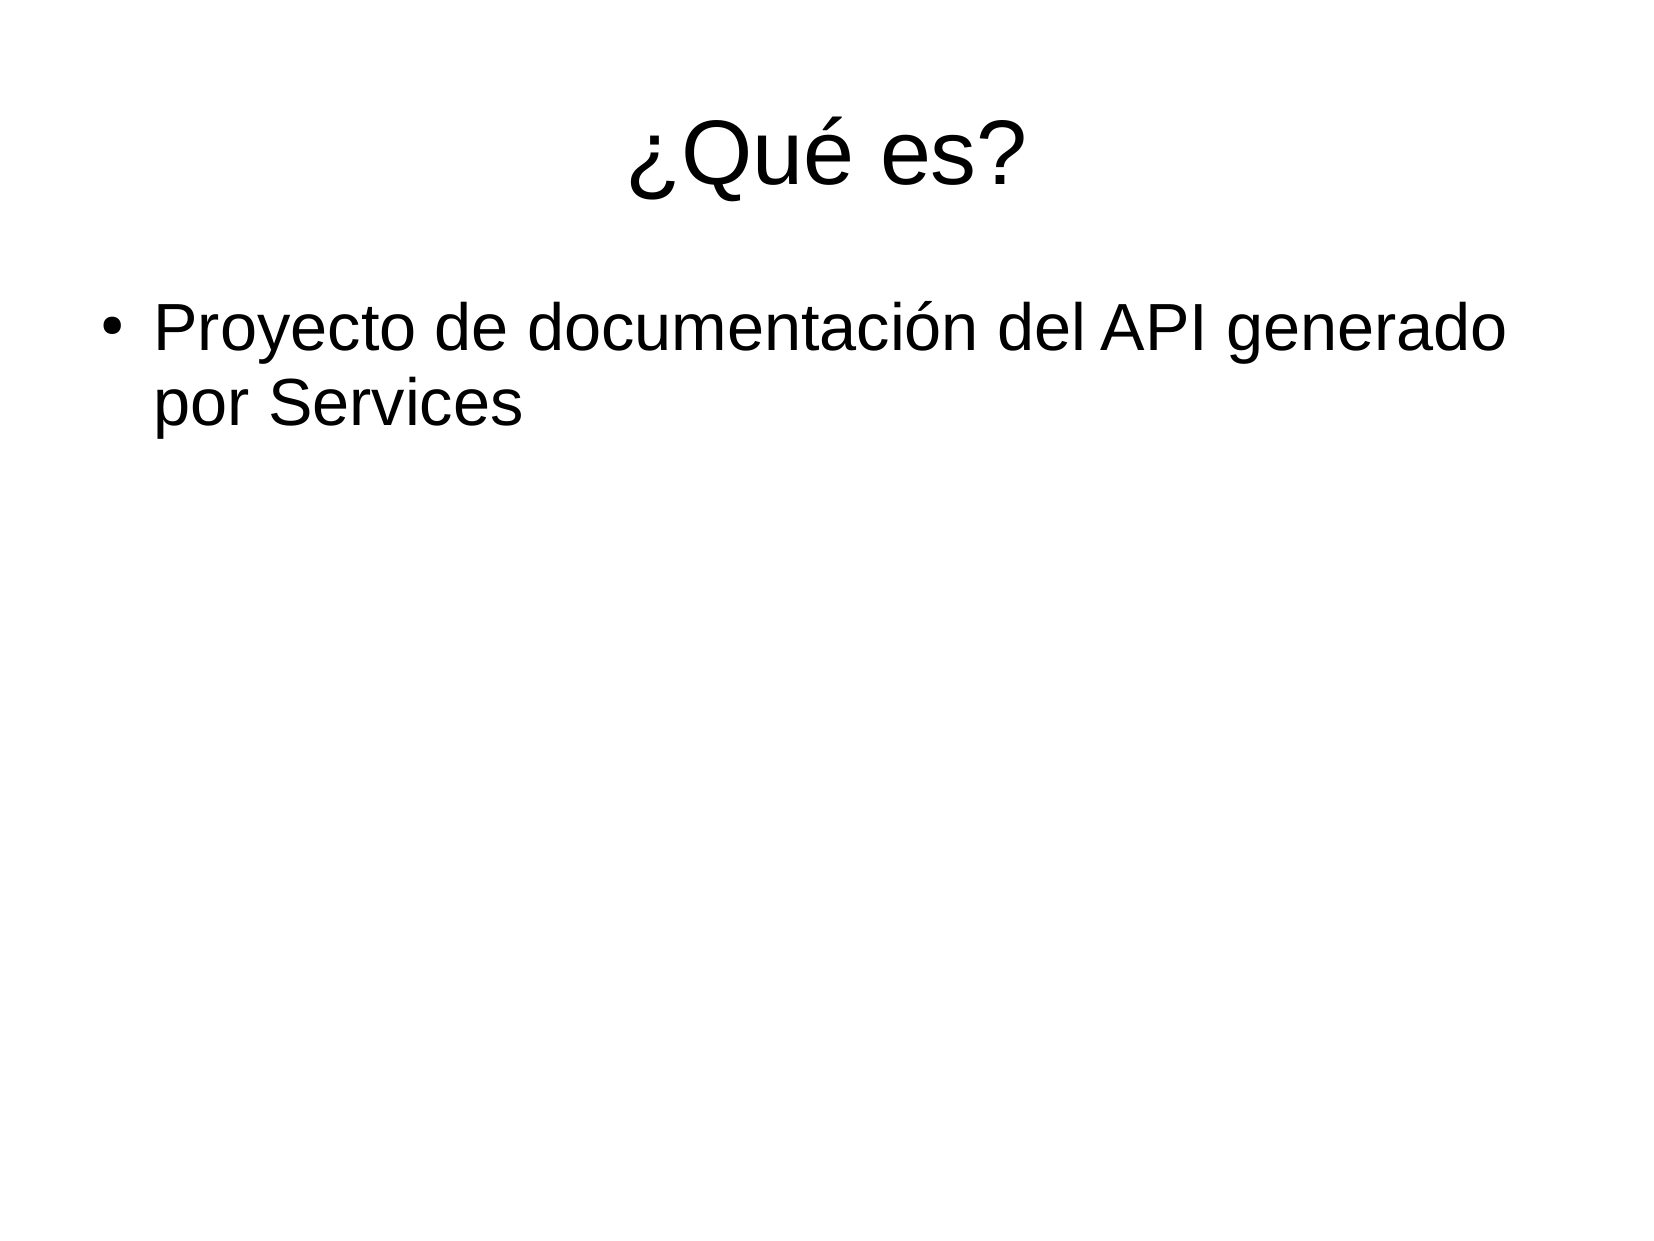

# ¿Qué es?
Proyecto de documentación del API generado por Services